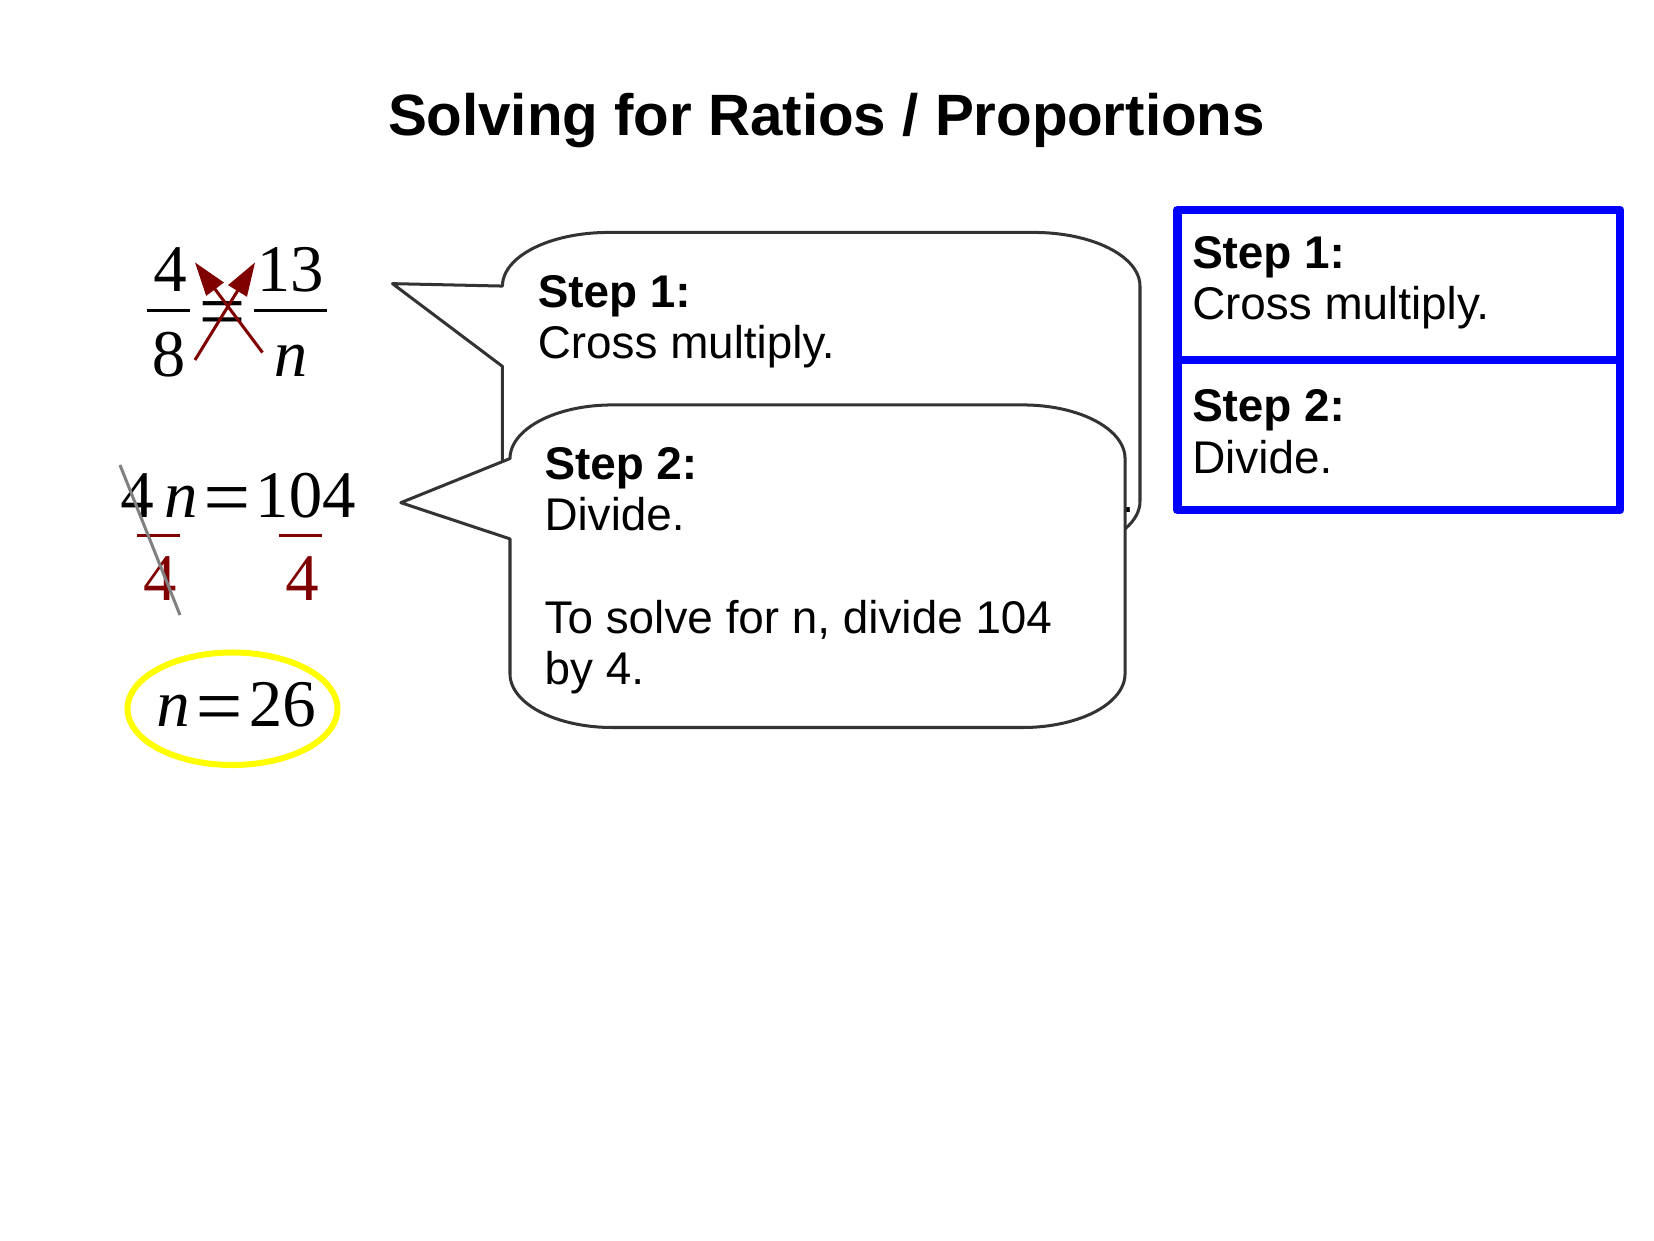

Solving for Ratios / Proportions
Step 1:
Cross multiply.
Step 2:
Divide.
Step 1:
Cross multiply.
Multiply diagonally. Set the
multiples equal to each other.
Step 2:
Divide.
To solve for n, divide 104
by 4.